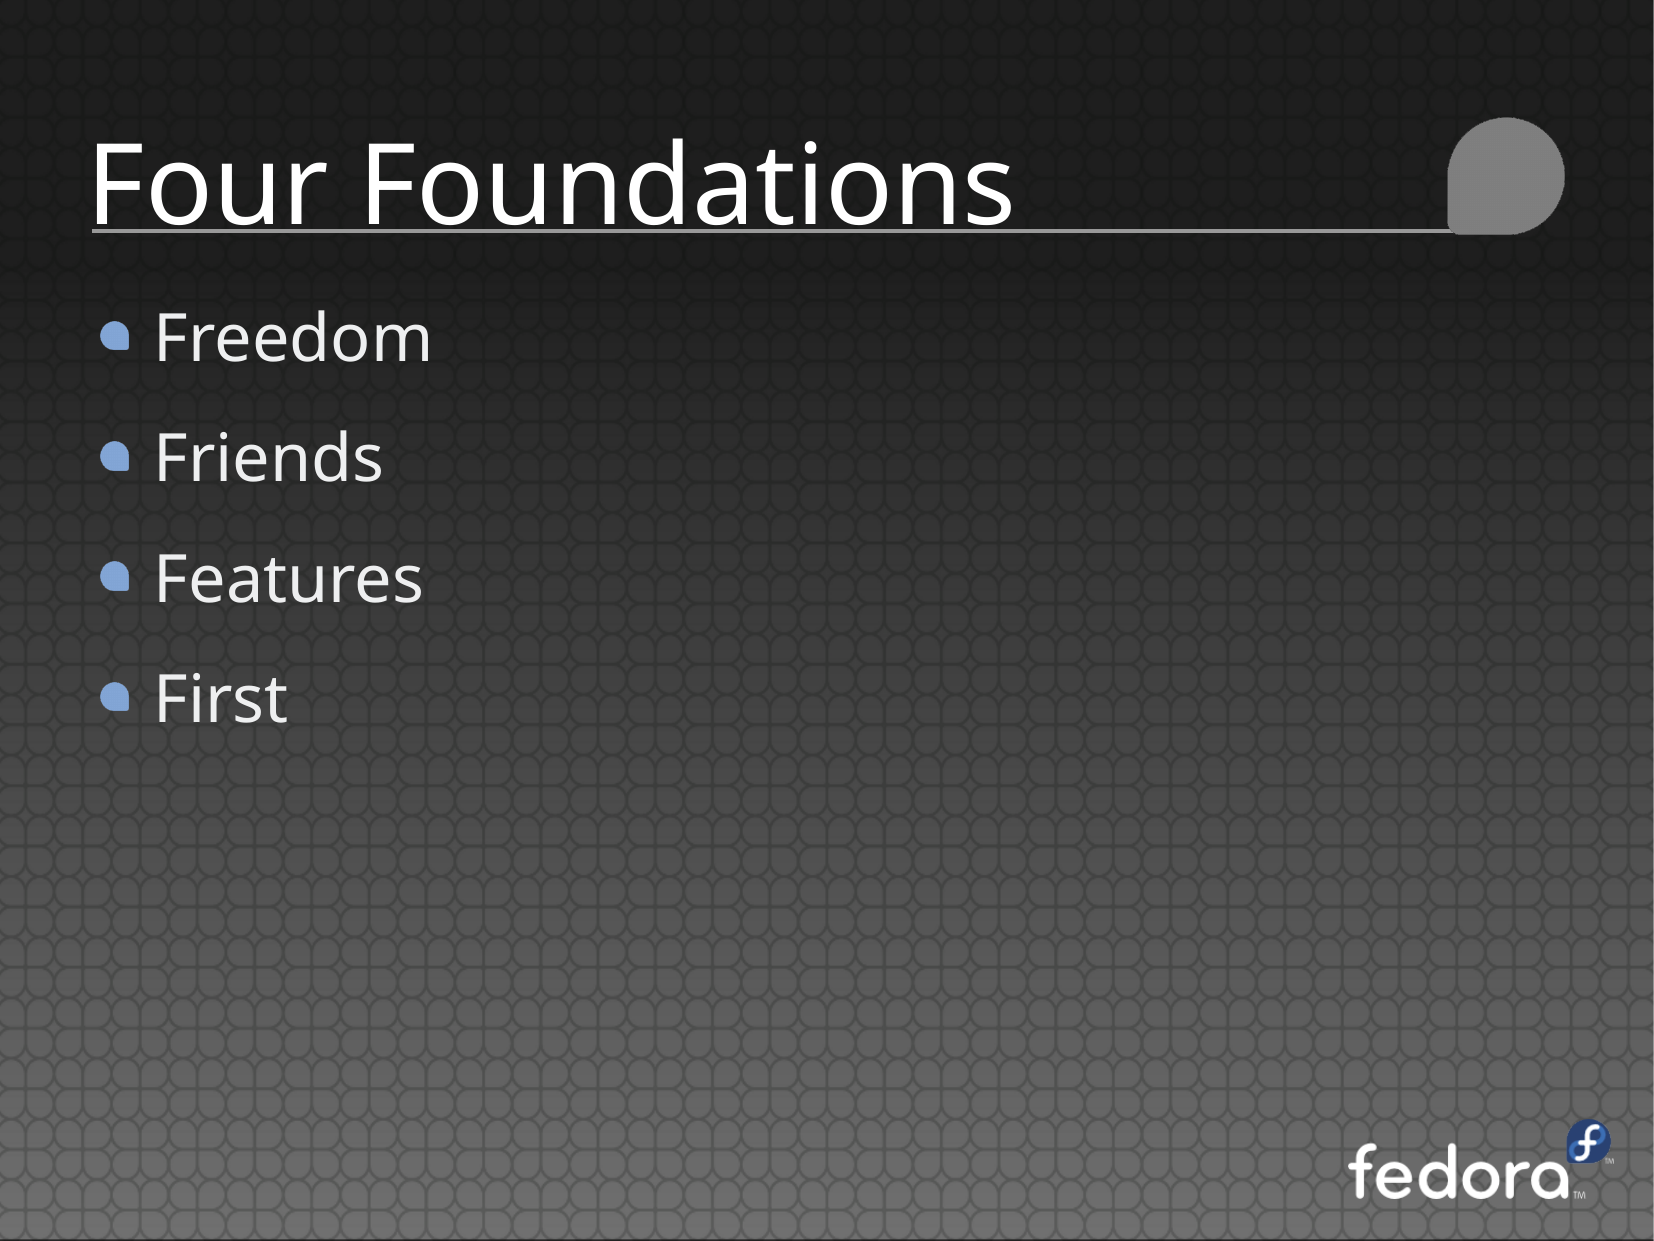

# Four Foundations
Freedom
Friends
Features
First